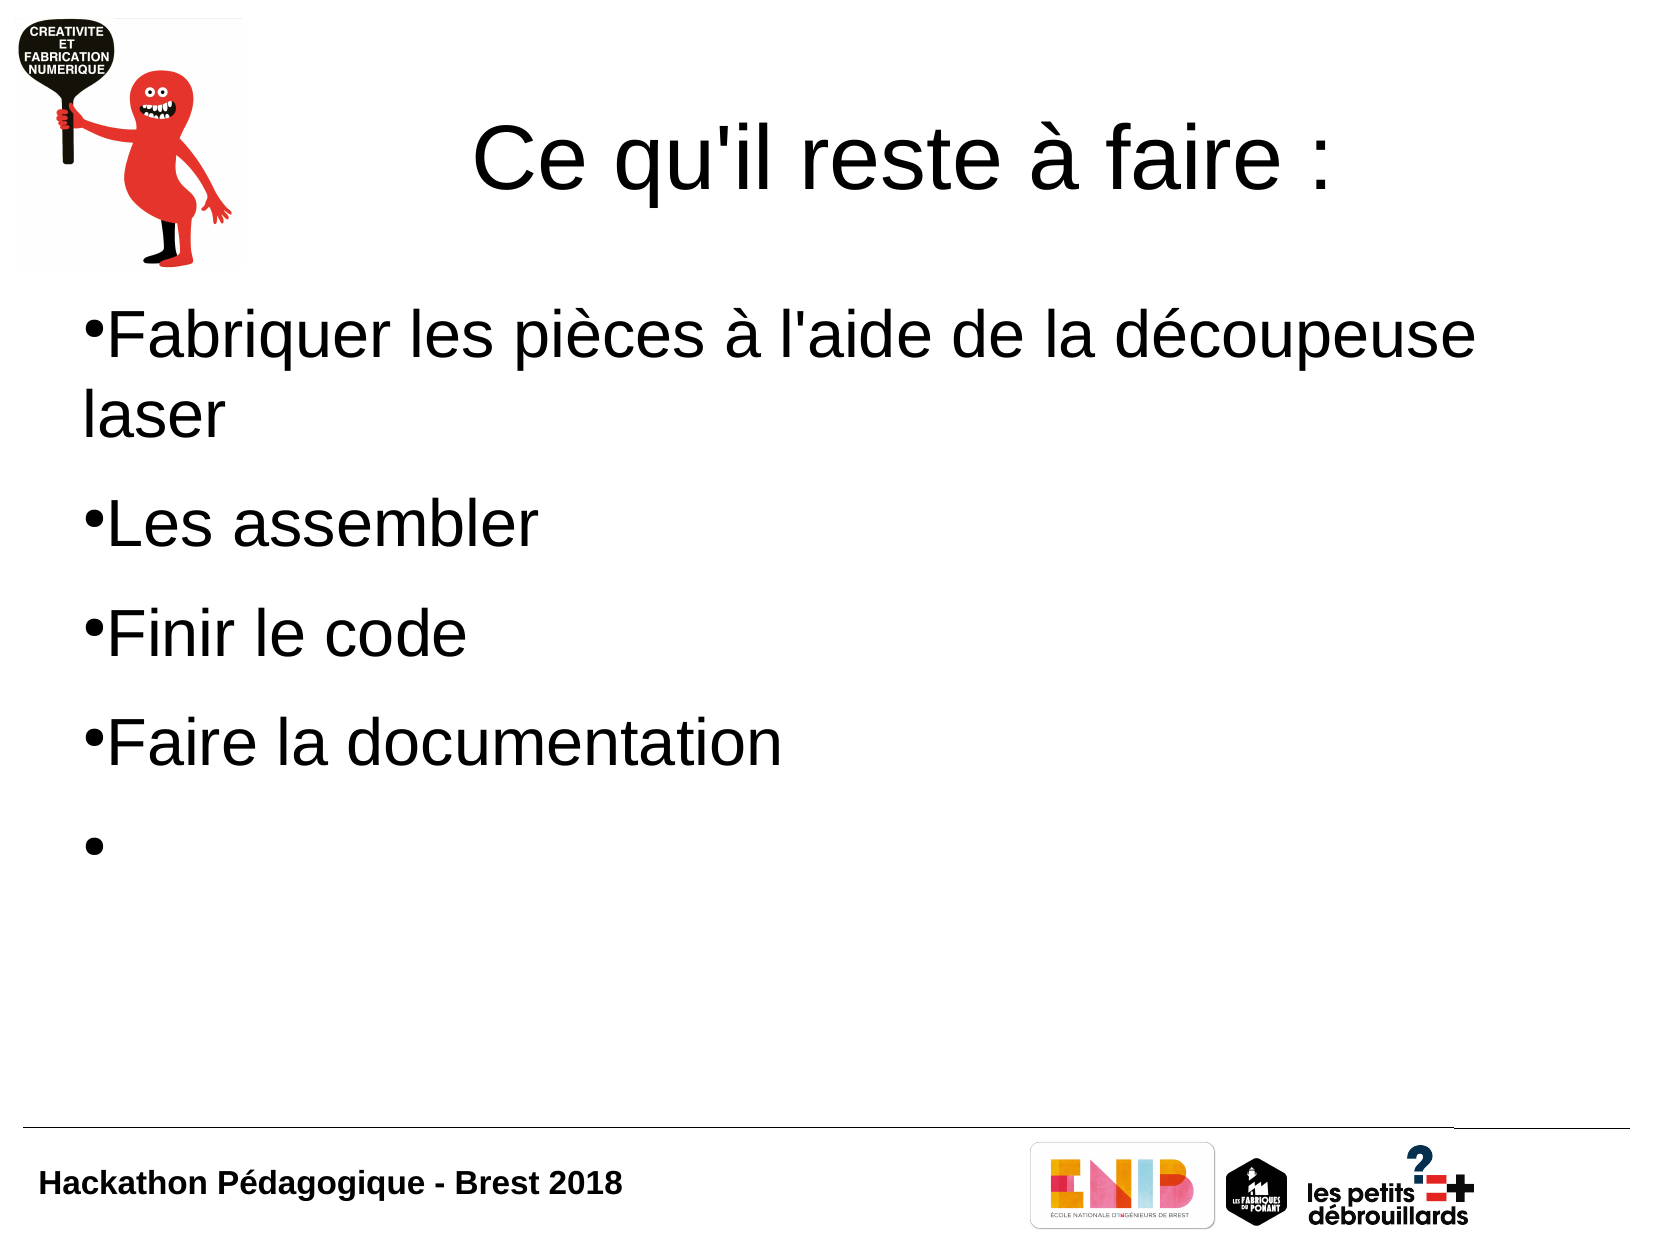

# Ce qu'il reste à faire :
Fabriquer les pièces à l'aide de la découpeuse laser
Les assembler
Finir le code
Faire la documentation
Hackathon Pédagogique - Brest 2018